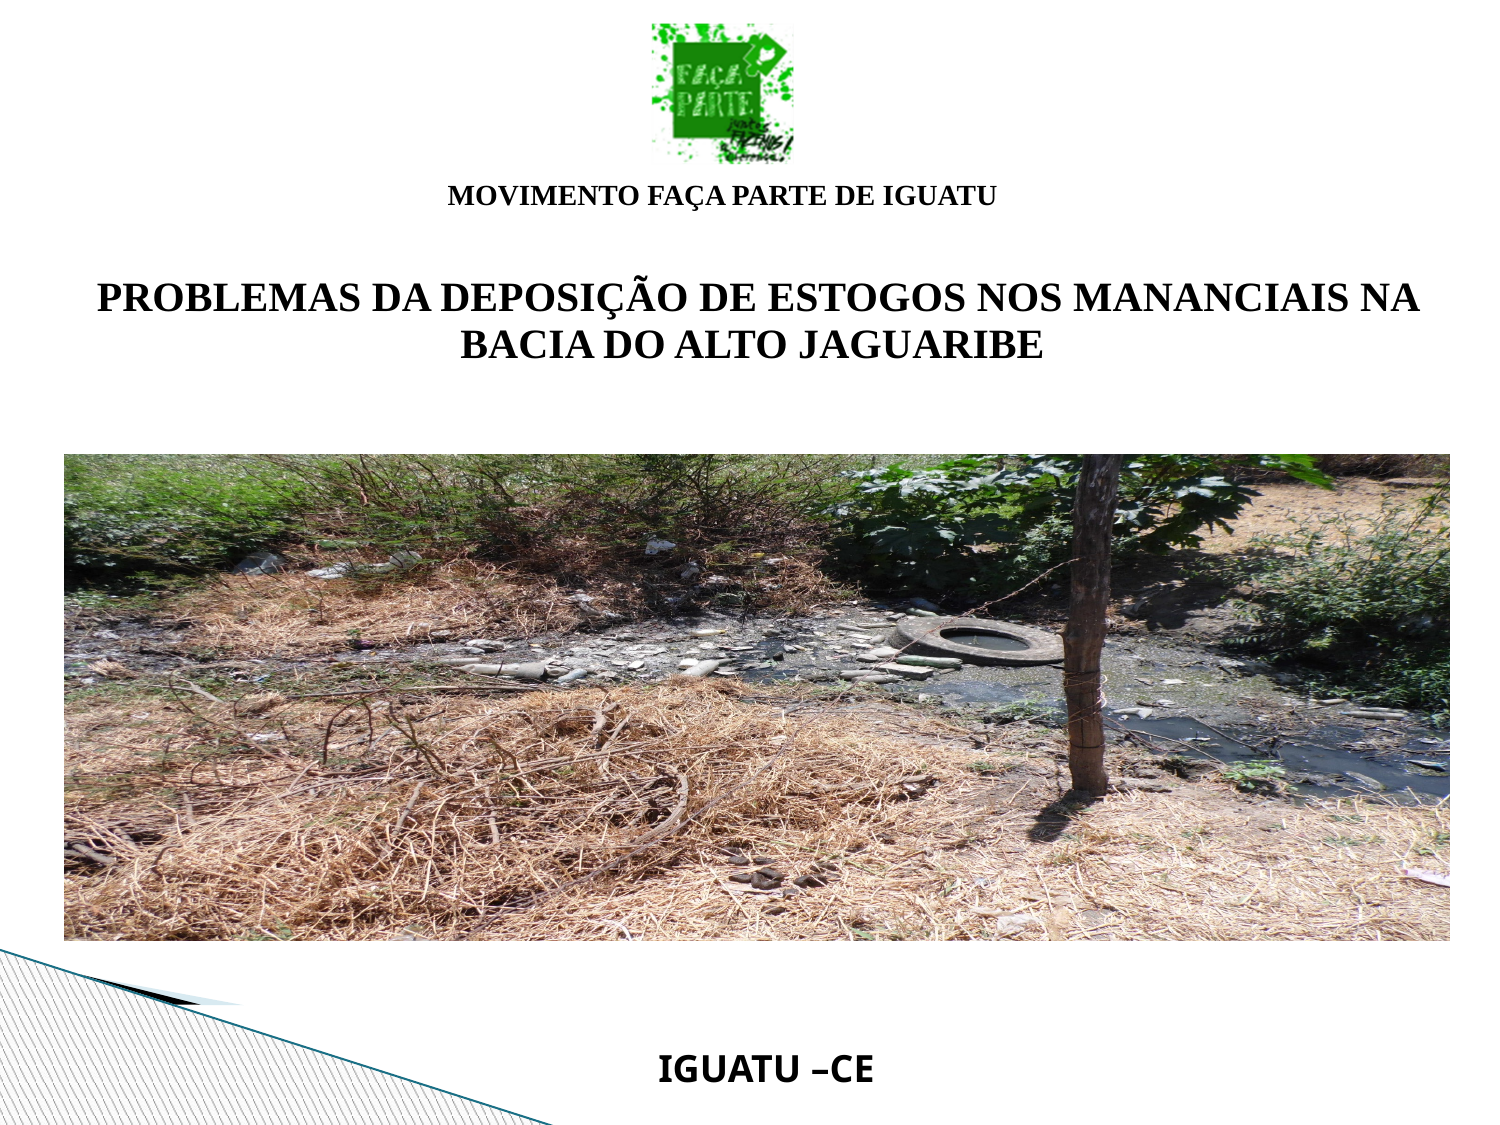

MOVIMENTO FAÇA PARTE DE IGUATU
# PROBLEMAS DA DEPOSIÇÃO DE ESTOGOS NOS MANANCIAIS NA BACIA DO ALTO JAGUARIBE
IGUATU –CE